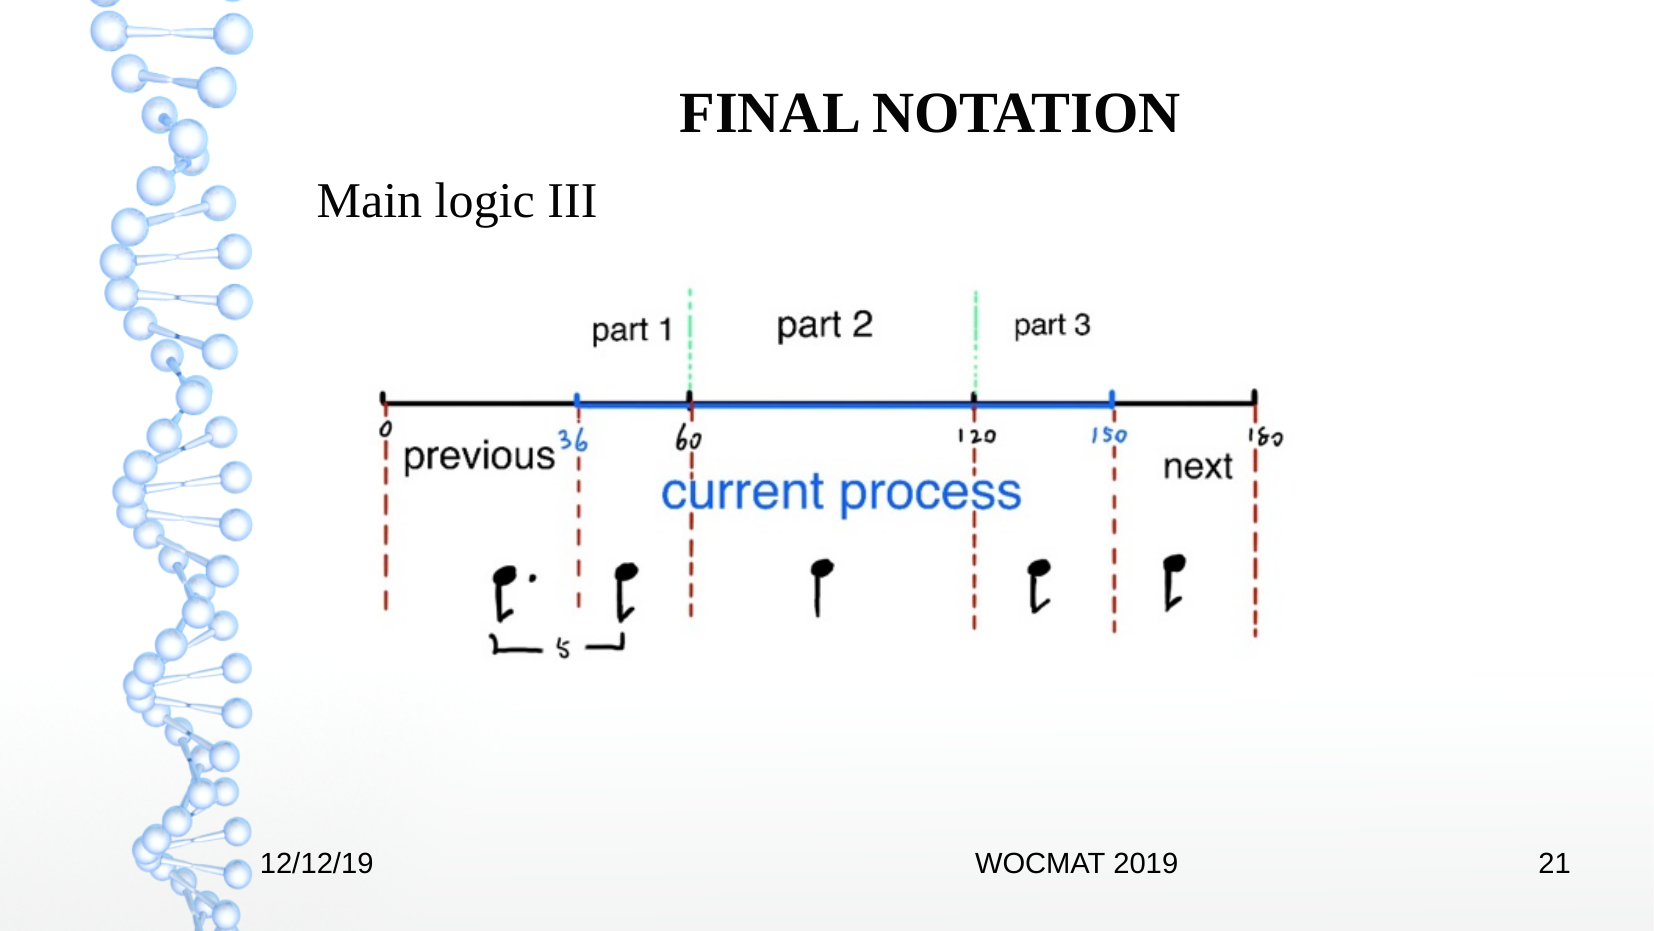

# FINAL NOTATION
Main logic III
12/12/19
WOCMAT 2019
21